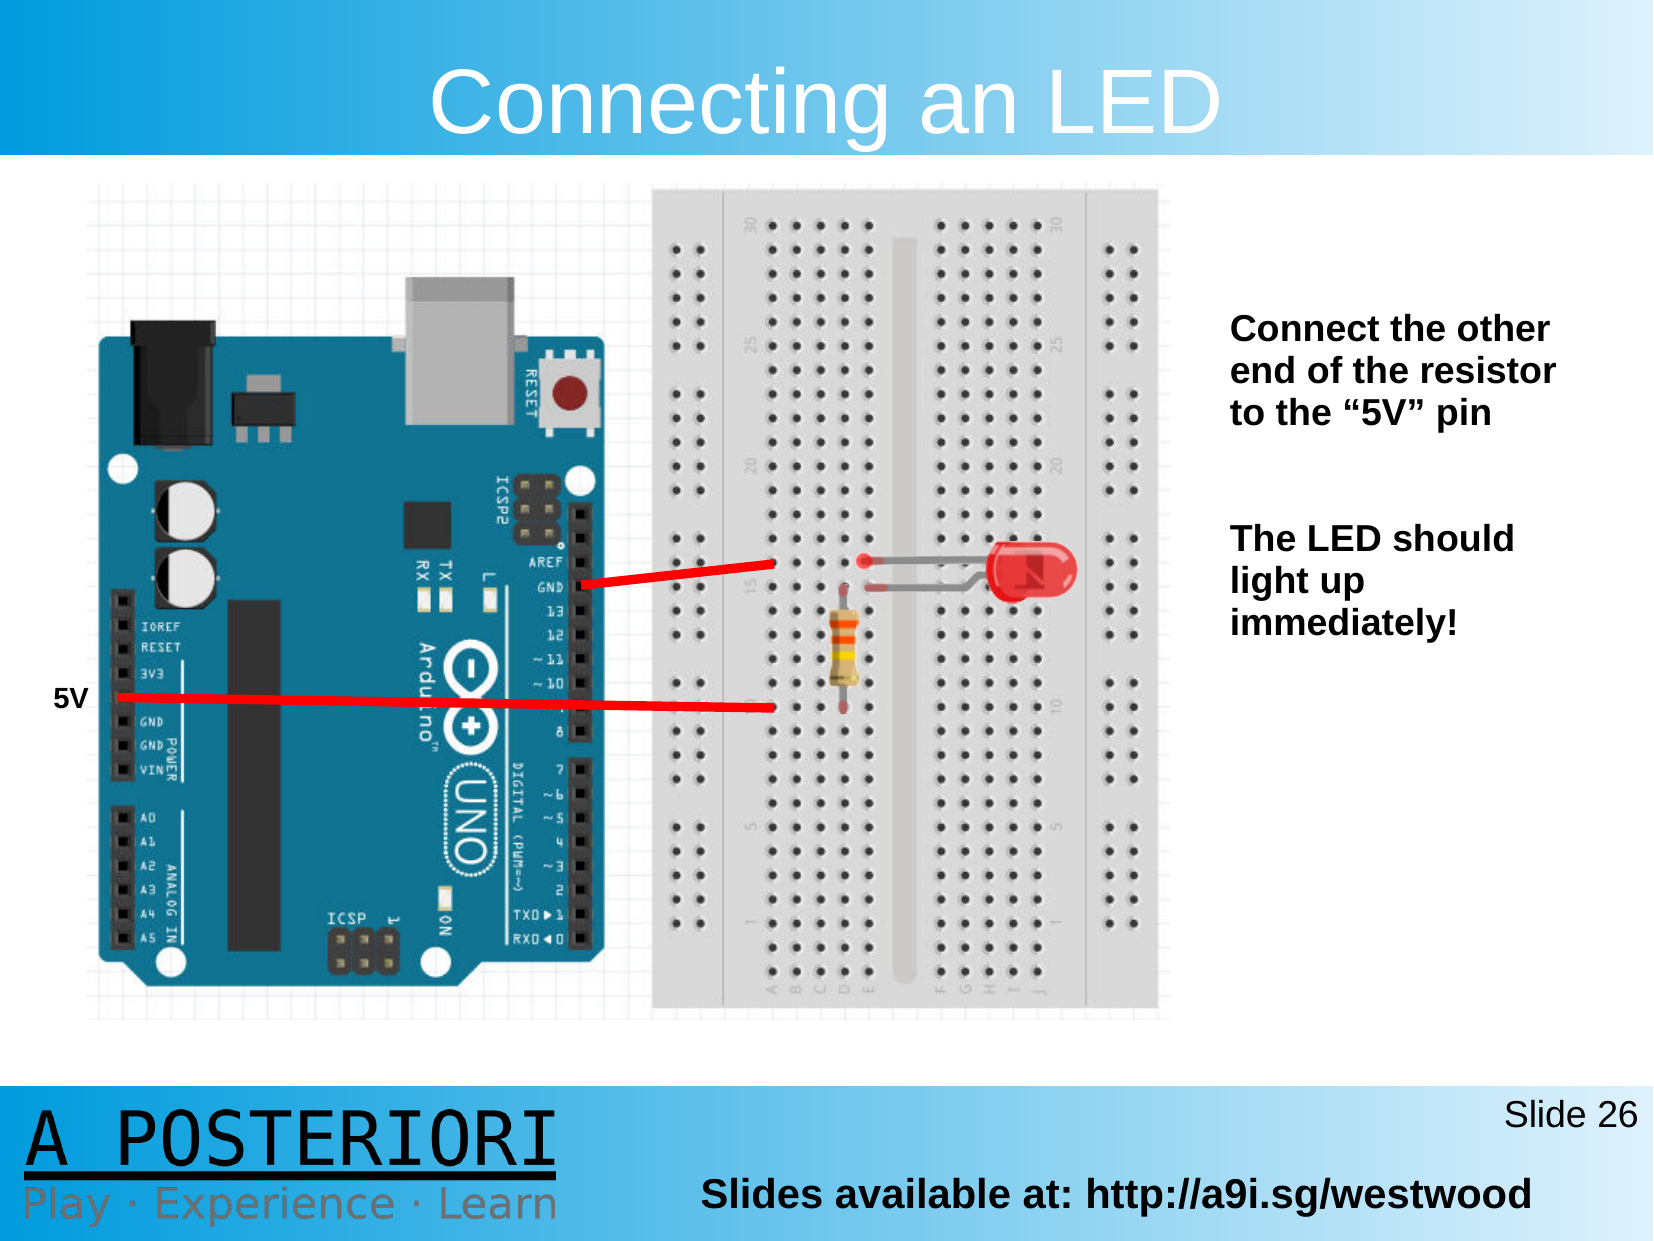

# Connecting an LED
Connect the other end of the resistor to the “5V” pin
The LED should light up immediately!
5V